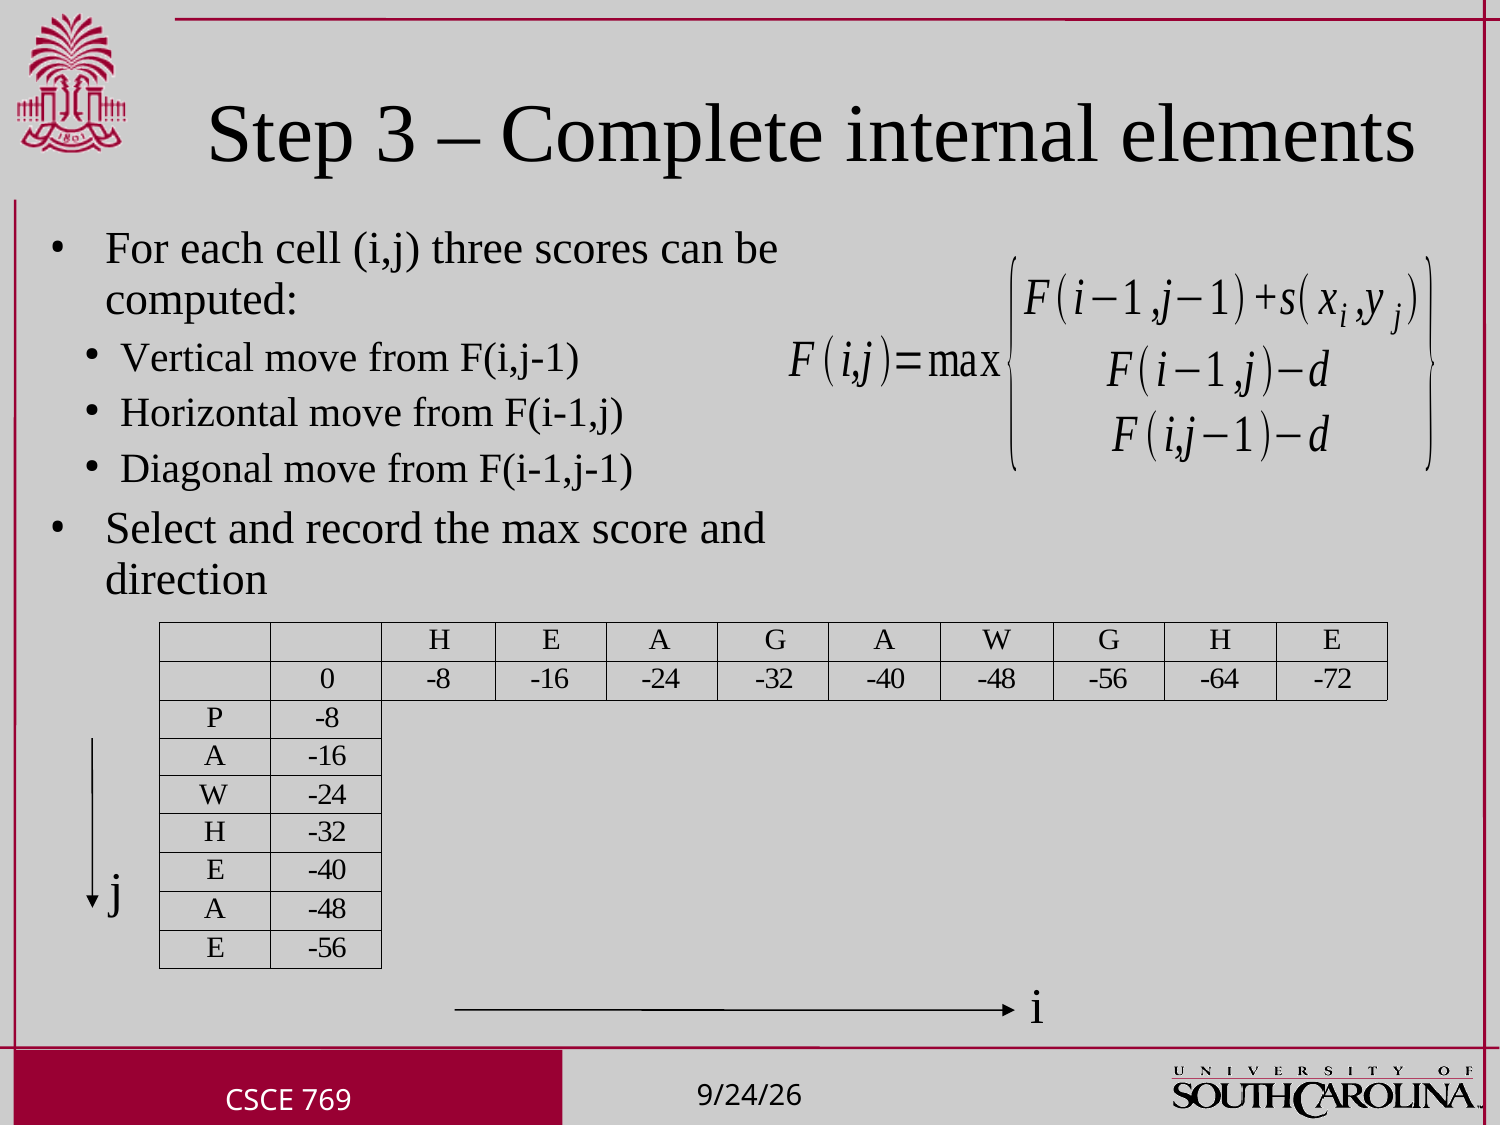

# Step 3 – Complete internal elements
For each cell (i,j) three scores can be computed:
Vertical move from F(i,j-1)‏
Horizontal move from F(i-1,j)‏
Diagonal move from F(i-1,j-1)‏
Select and record the max score and direction
j
i